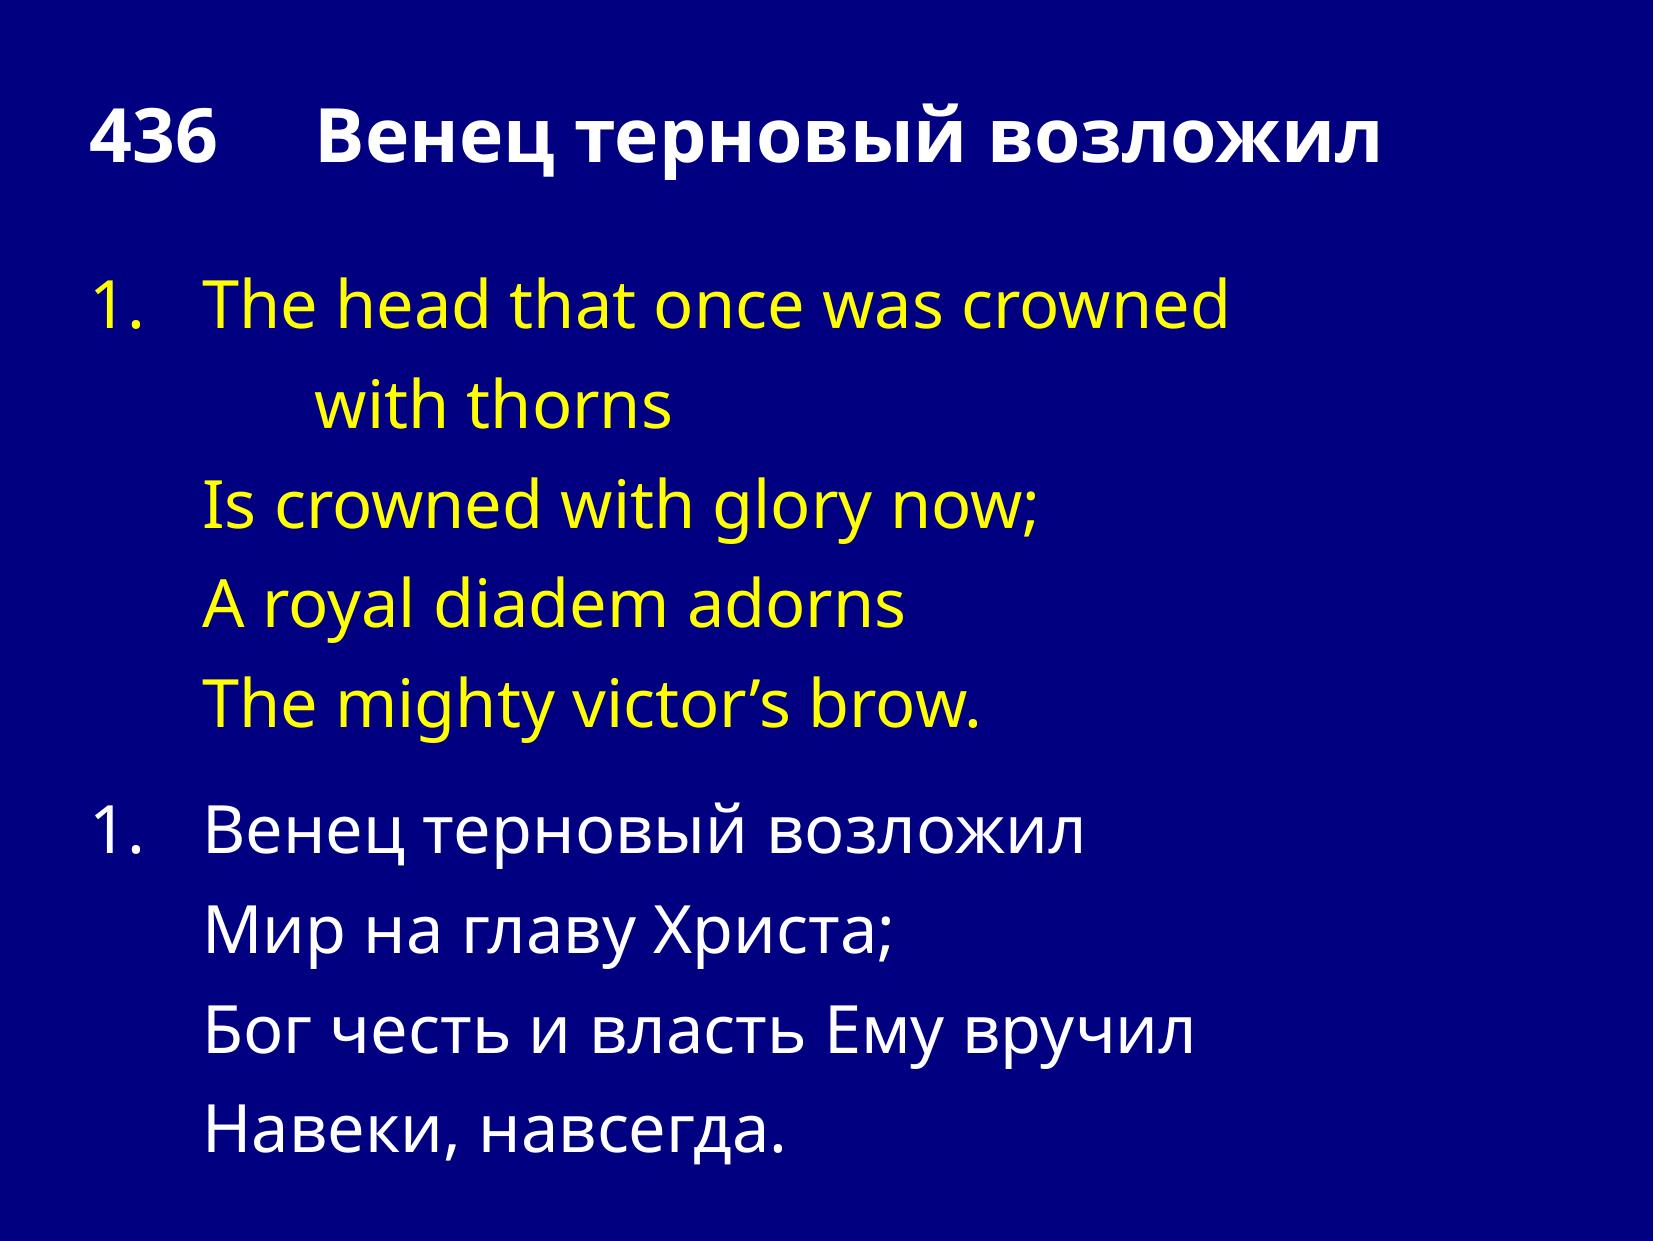

436	Венец терновый возложил
1.	The head that once was crowned
		with thorns
	Is crowned with glory now;
	A royal diadem adorns
	The mighty victor’s brow.
1.	Венец терновый возложил
	Мир на главу Христа;
	Бог честь и власть Ему вручил
	Навеки, навсегда.